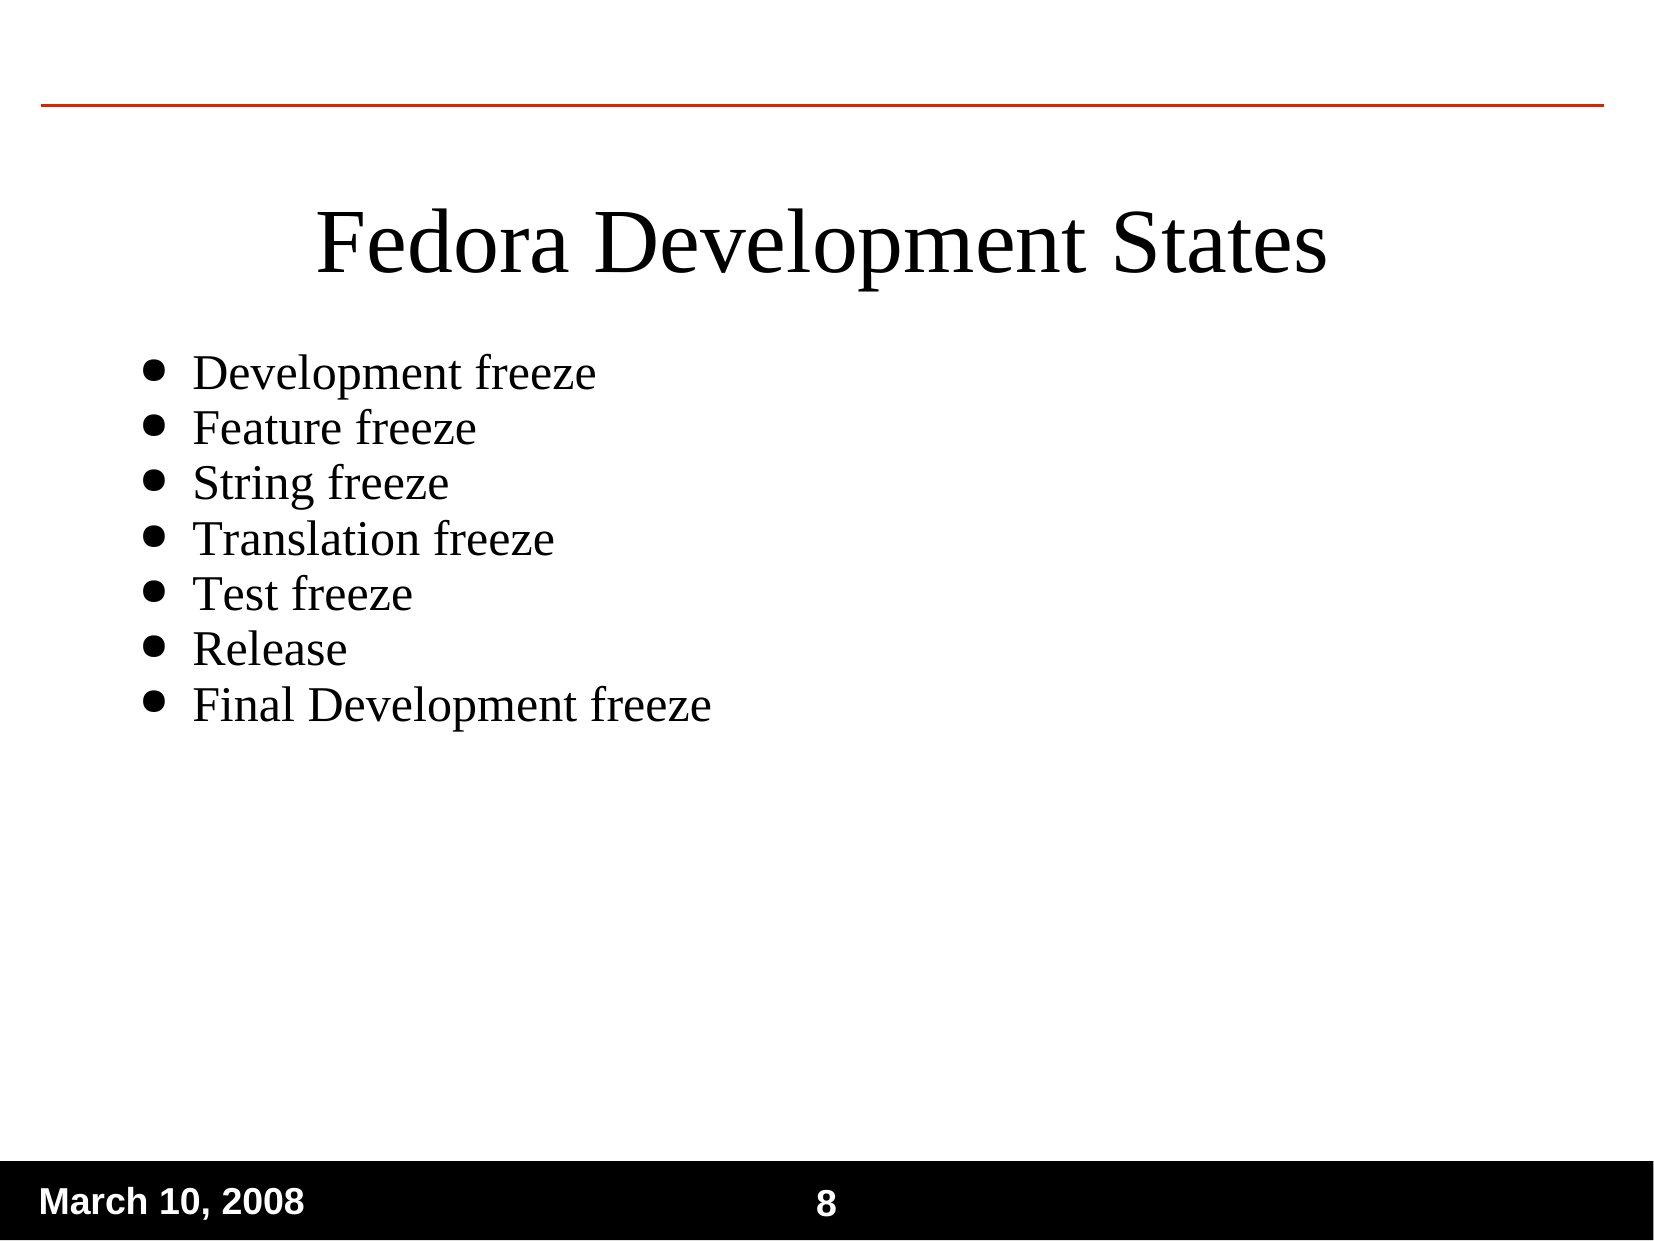

# Fedora Development States
Development freeze
Feature freeze
String freeze
Translation freeze
Test freeze
Release
Final Development freeze